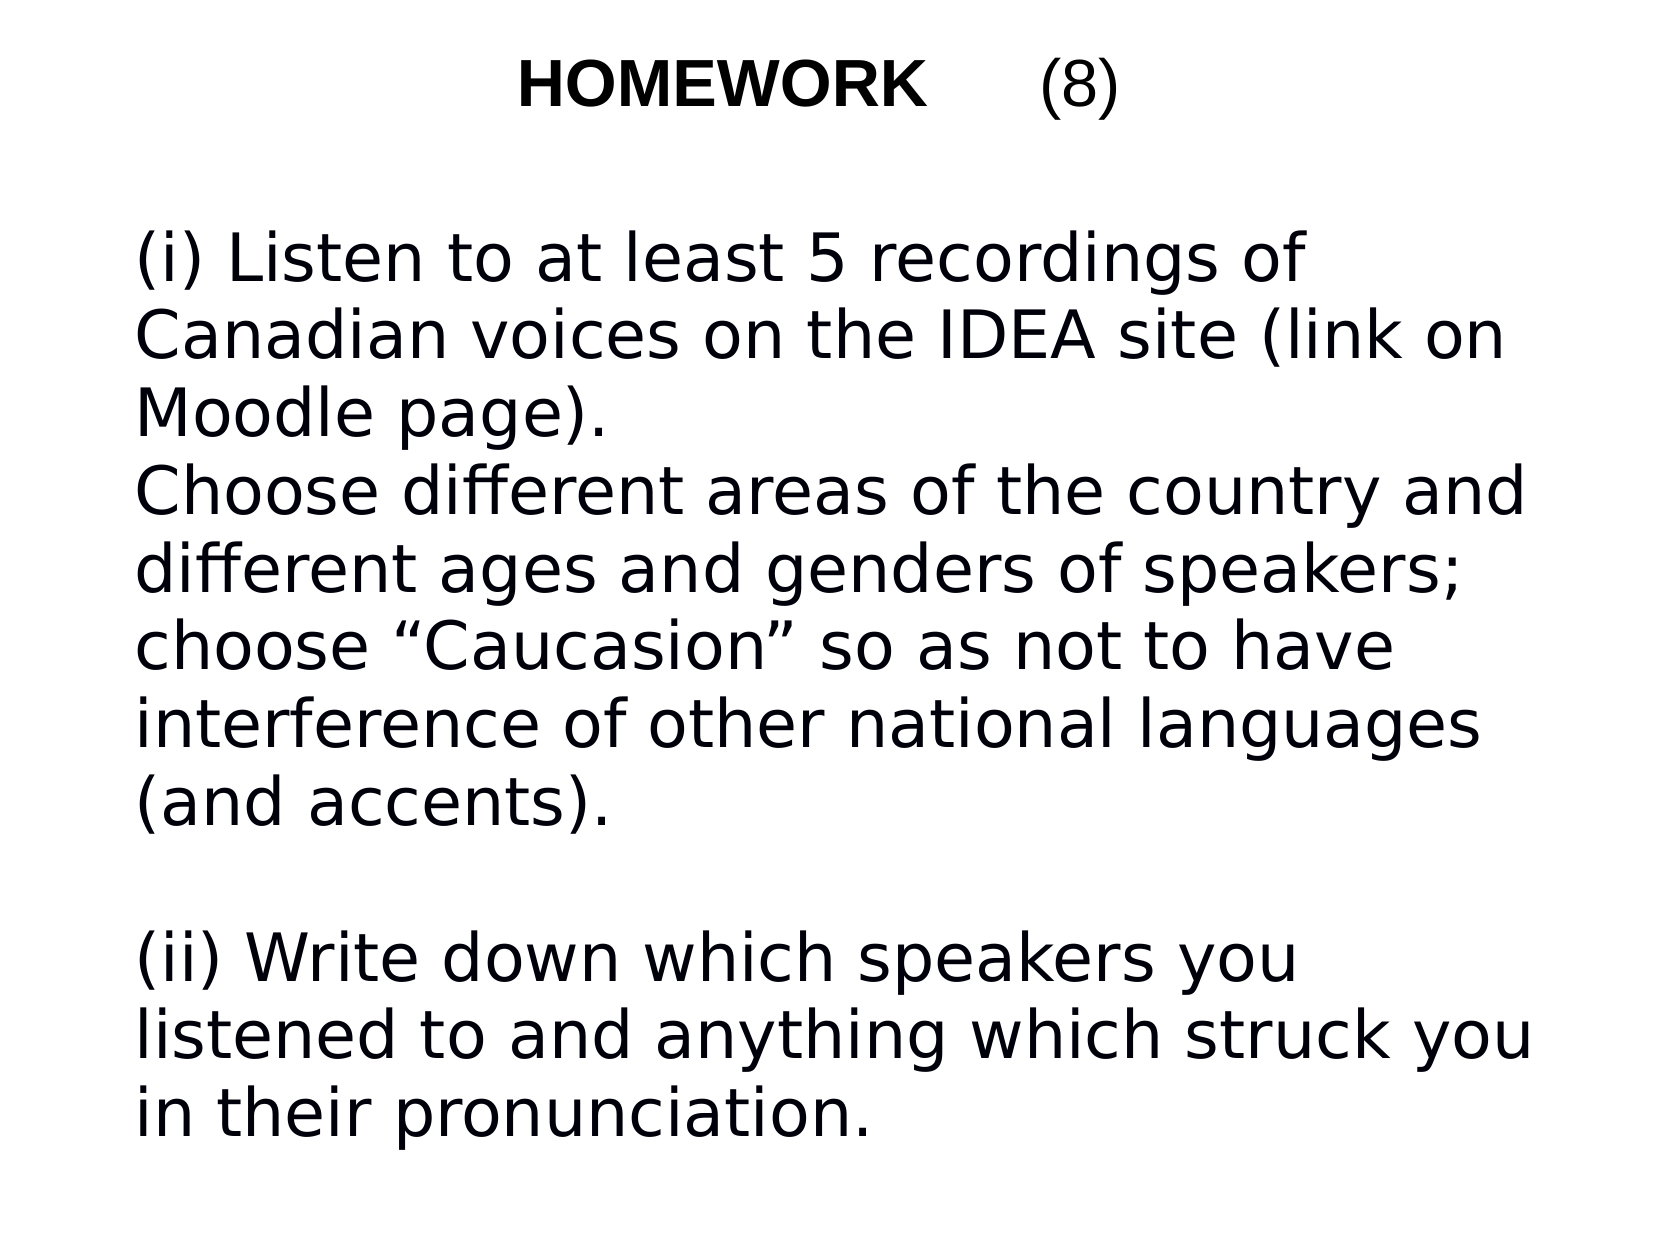

# HOMEWORK (8)
(i) Listen to at least 5 recordings of Canadian voices on the IDEA site (link on Moodle page).
Choose different areas of the country and different ages and genders of speakers; choose “Caucasion” so as not to have interference of other national languages (and accents).
(ii) Write down which speakers you listened to and anything which struck you in their pronunciation.